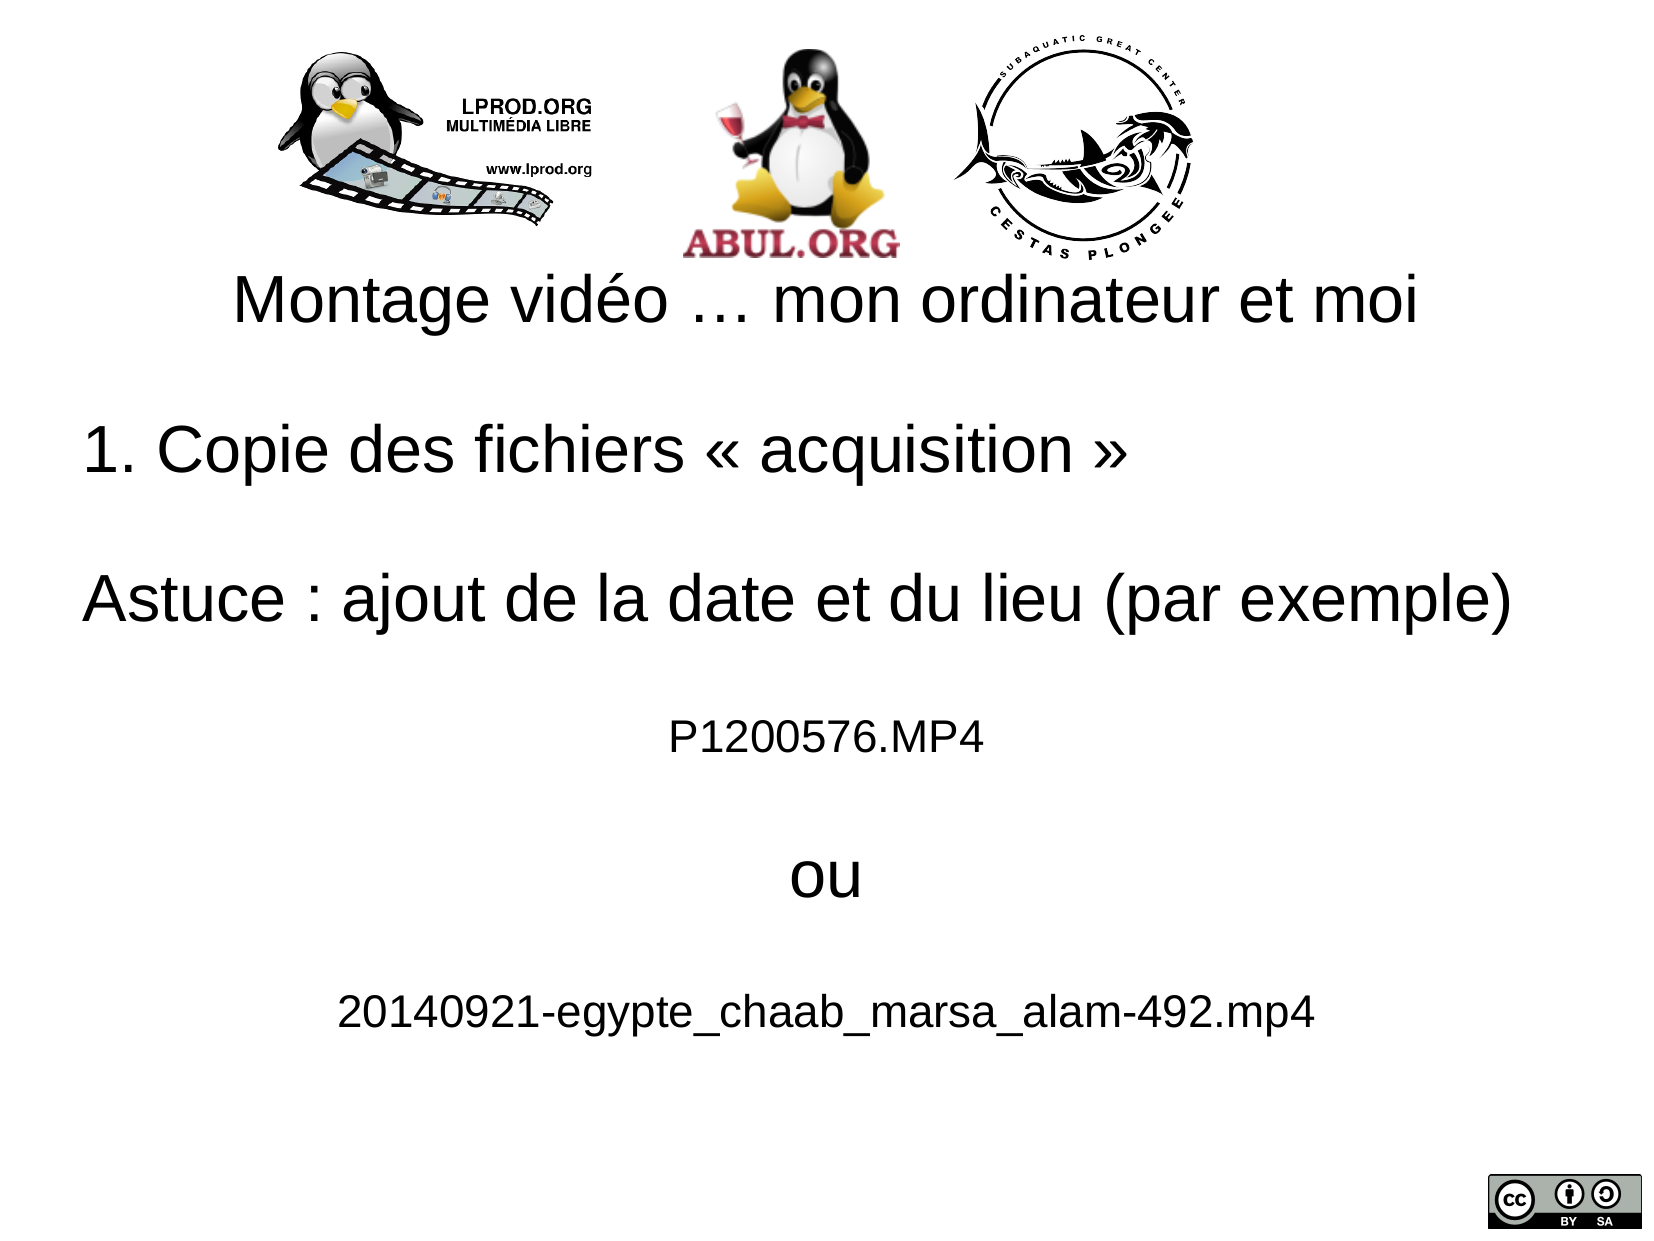

# Montage vidéo … mon ordinateur et moi
1. Copie des fichiers « acquisition »
Astuce : ajout de la date et du lieu (par exemple)
P1200576.MP4
ou
20140921-egypte_chaab_marsa_alam-492.mp4